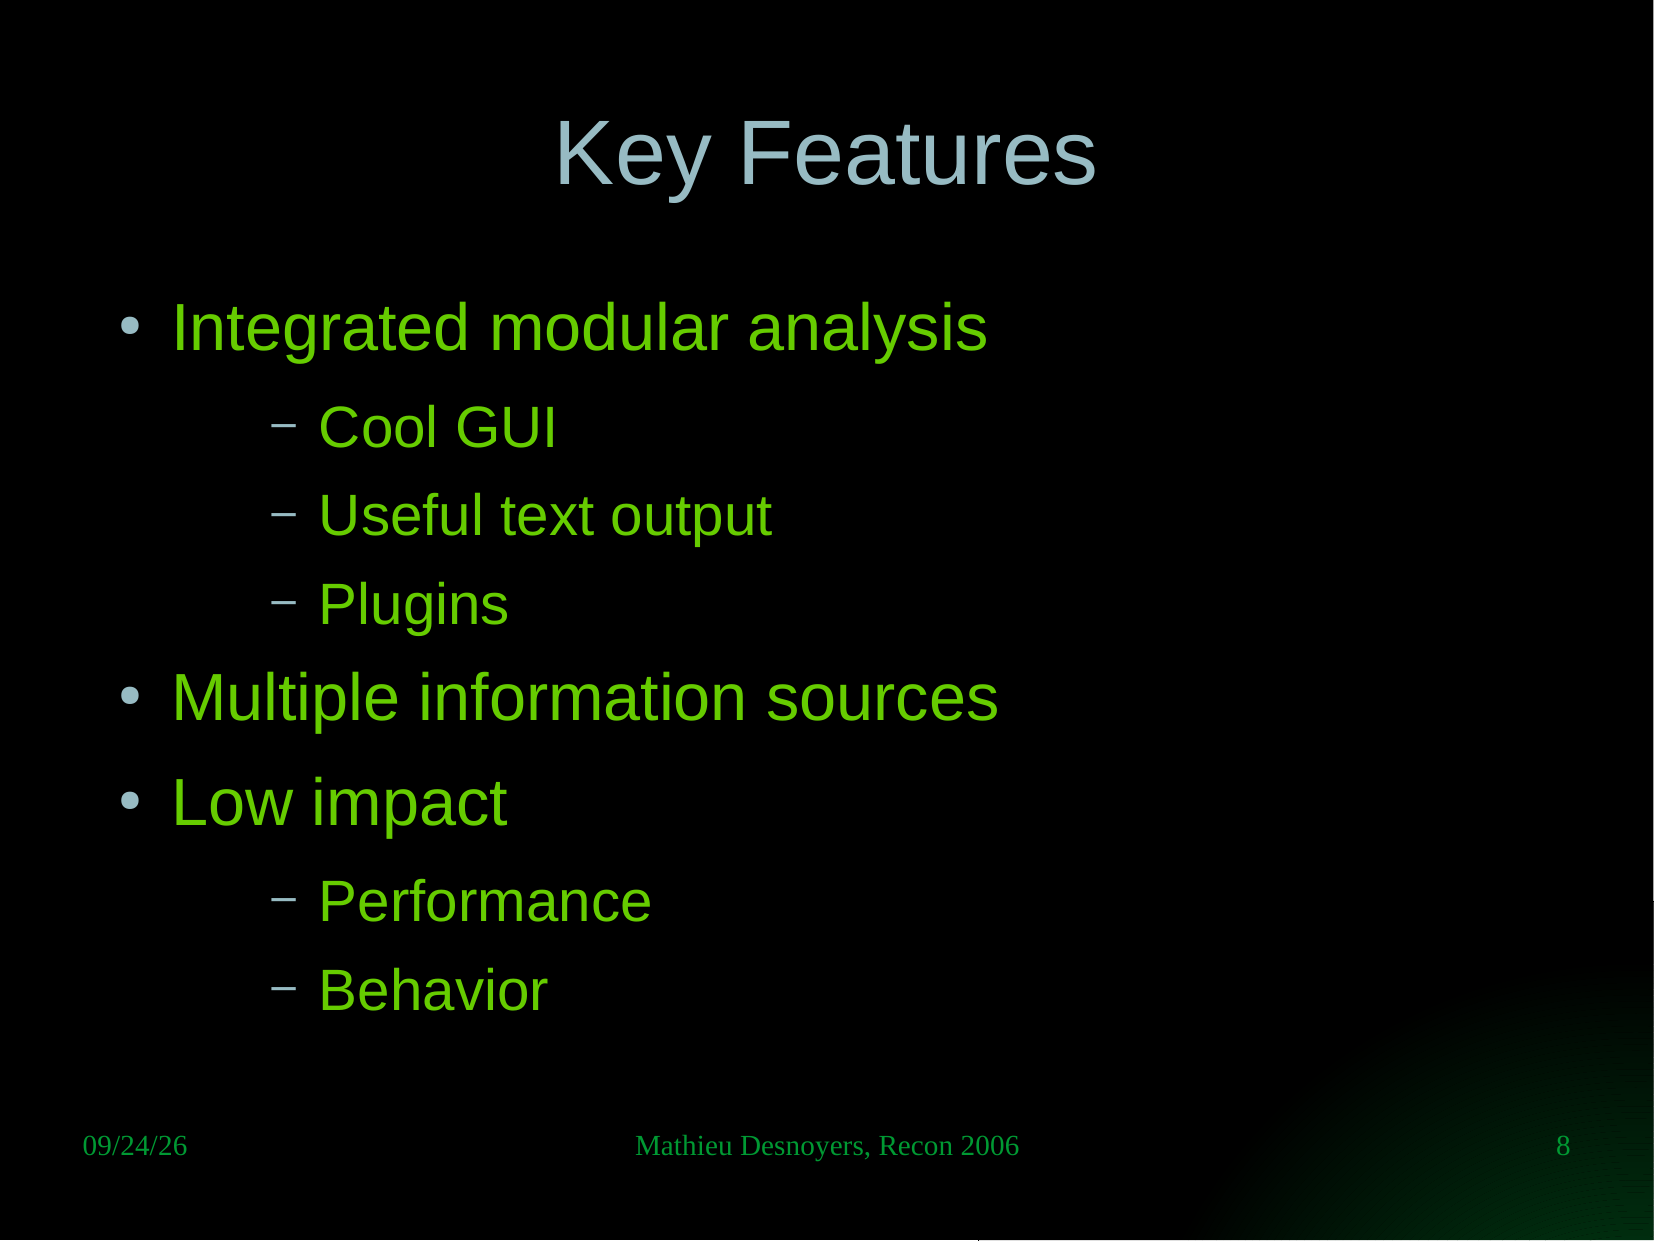

# Key Features
Integrated modular analysis
Cool GUI
Useful text output
Plugins
Multiple information sources
Low impact
Performance
Behavior
Mathieu Desnoyers, Recon 2006
8